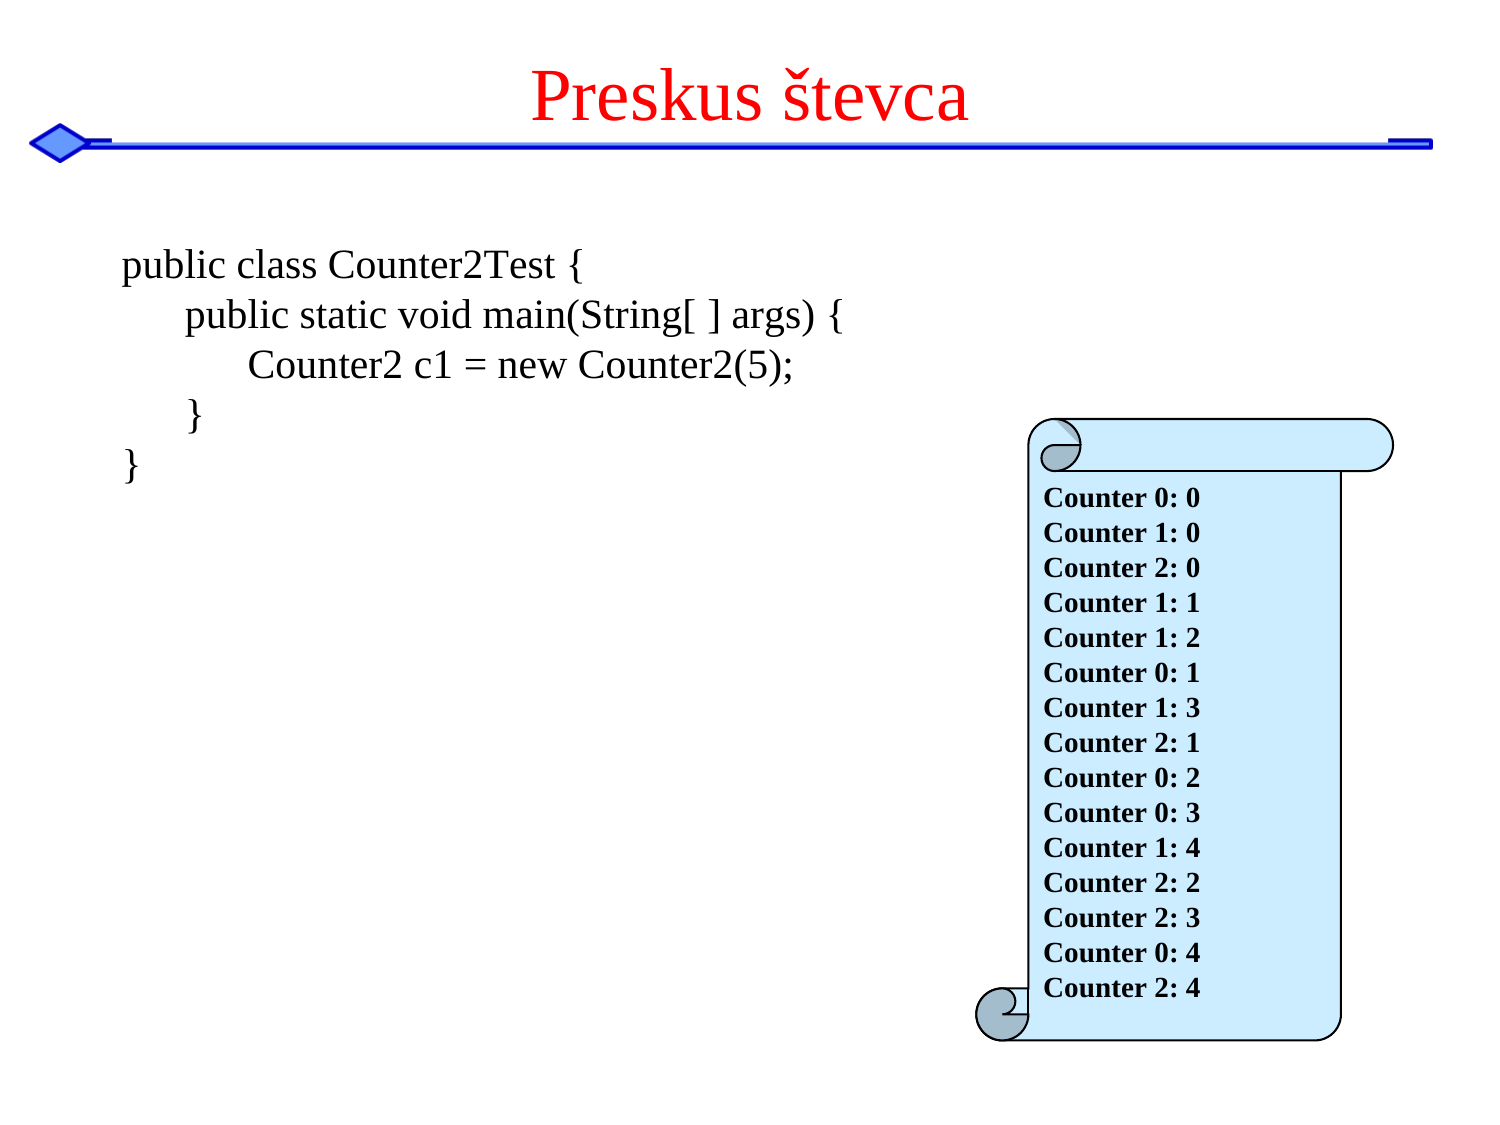

# Preskus števca
public class Counter2Test {
 public static void main(String[ ] args) {
 Counter2 c1 = new Counter2(5);
 }
}
Counter 0: 0
Counter 1: 0
Counter 2: 0
Counter 1: 1
Counter 1: 2
Counter 0: 1
Counter 1: 3
Counter 2: 1
Counter 0: 2
Counter 0: 3
Counter 1: 4
Counter 2: 2
Counter 2: 3
Counter 0: 4
Counter 2: 4